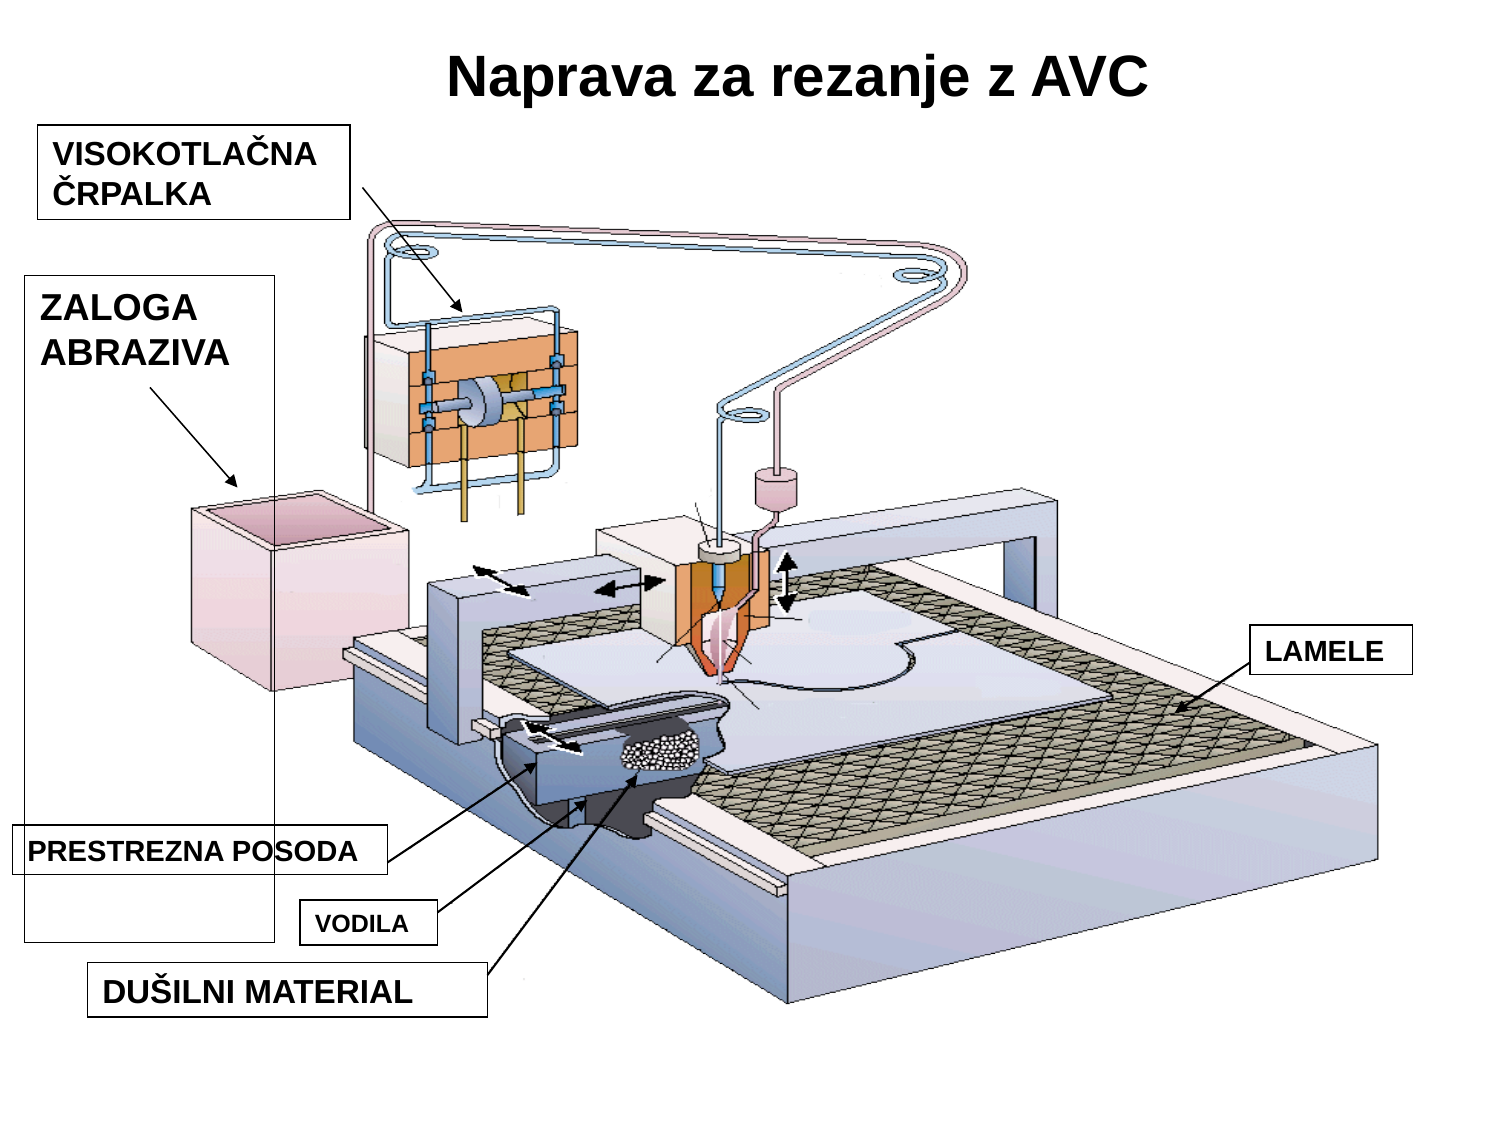

# Naprava za rezanje z AVC
VISOKOTLAČNA ČRPALKA
ZALOGA ABRAZIVA
LAMELE
PRESTREZNA POSODA
VODILA
DUŠILNI MATERIAL